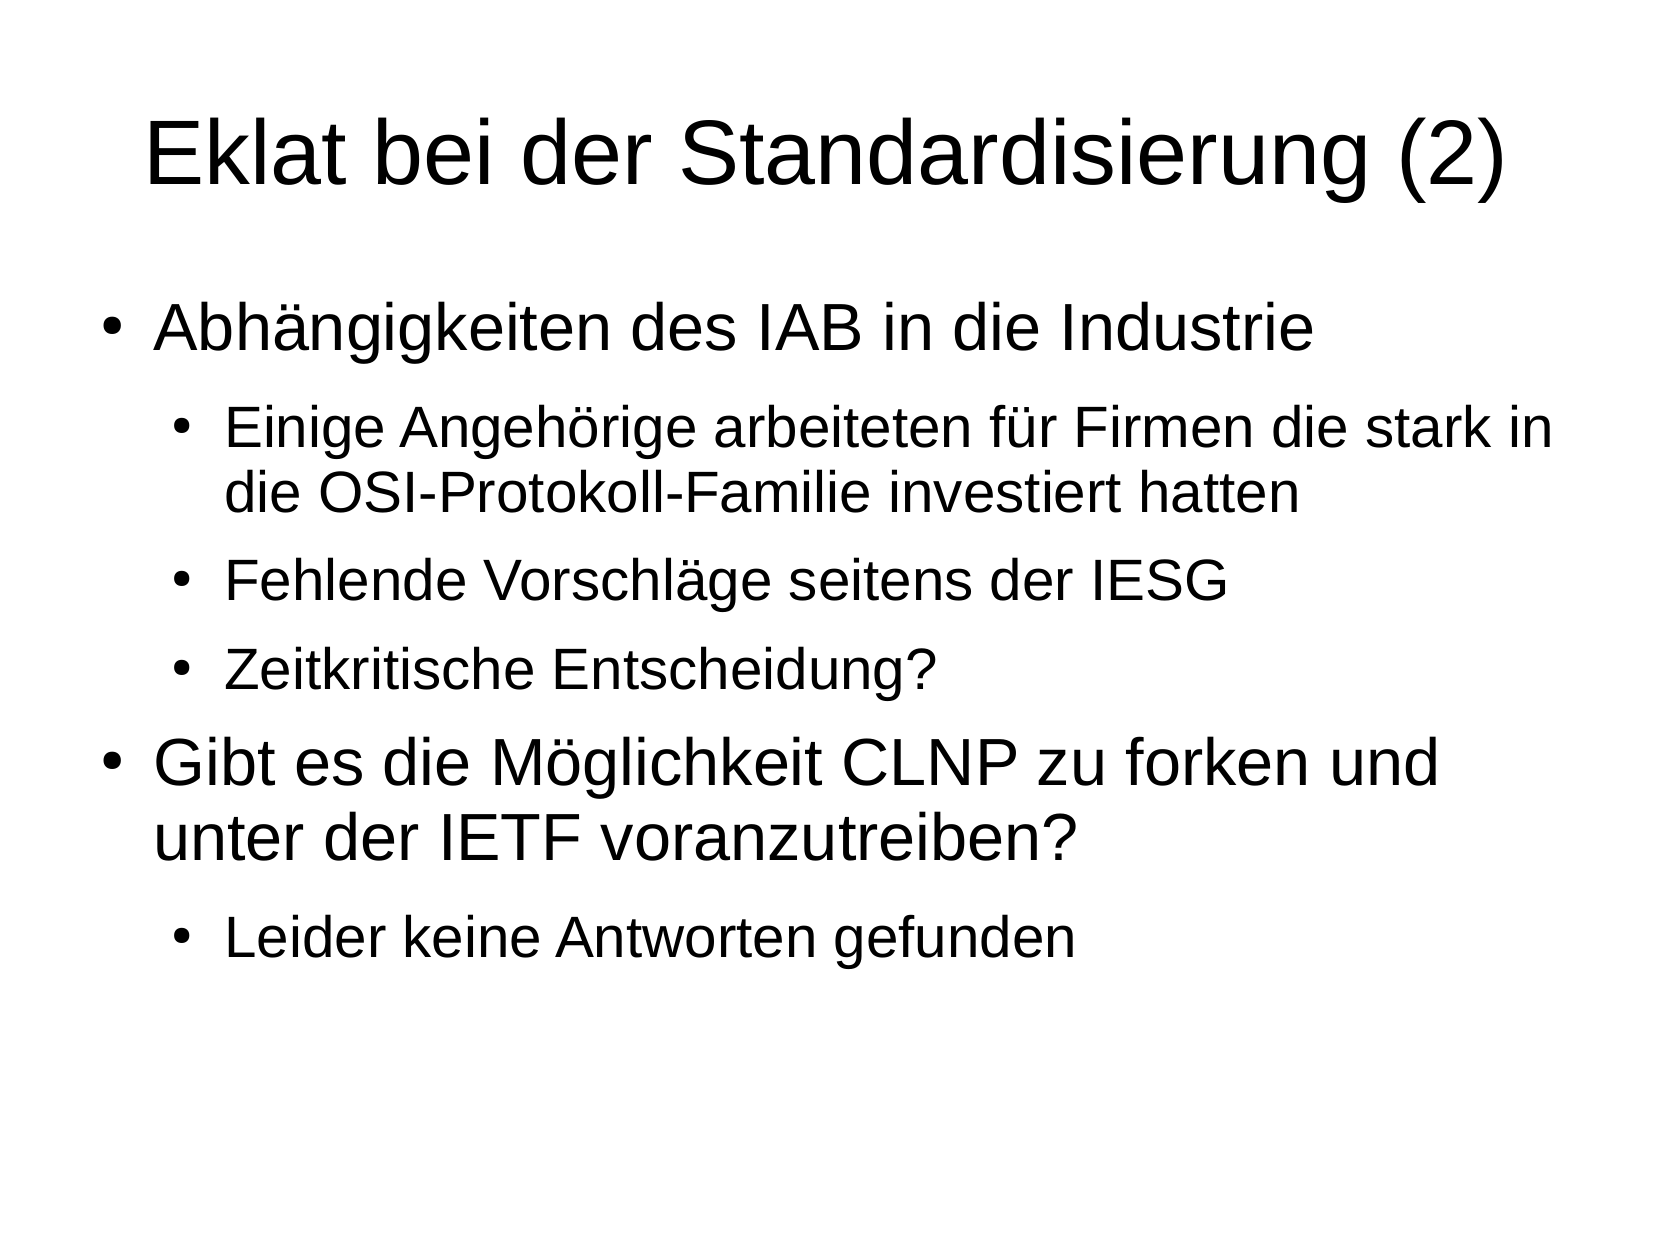

# Eklat bei der Standardisierung (2)
Abhängigkeiten des IAB in die Industrie
Einige Angehörige arbeiteten für Firmen die stark in die OSI-Protokoll-Familie investiert hatten
Fehlende Vorschläge seitens der IESG
Zeitkritische Entscheidung?
Gibt es die Möglichkeit CLNP zu forken und unter der IETF voranzutreiben?
Leider keine Antworten gefunden